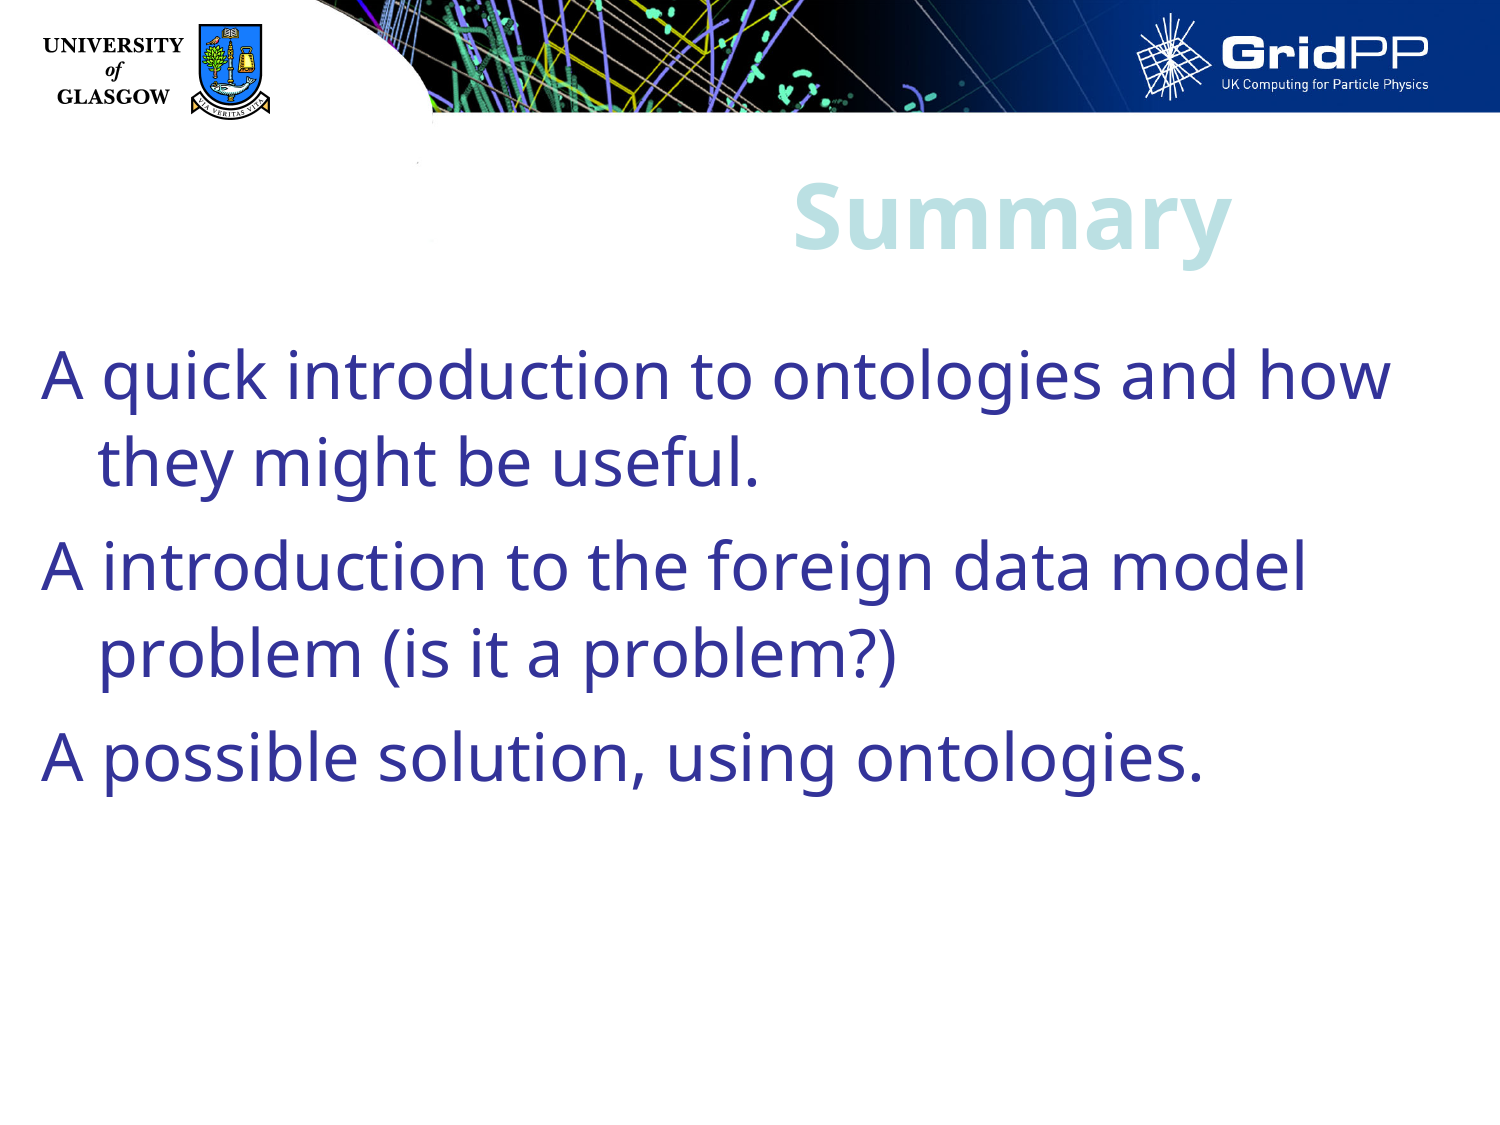

# Summary
A quick introduction to ontologies and how they might be useful.
A introduction to the foreign data model problem (is it a problem?)
A possible solution, using ontologies.